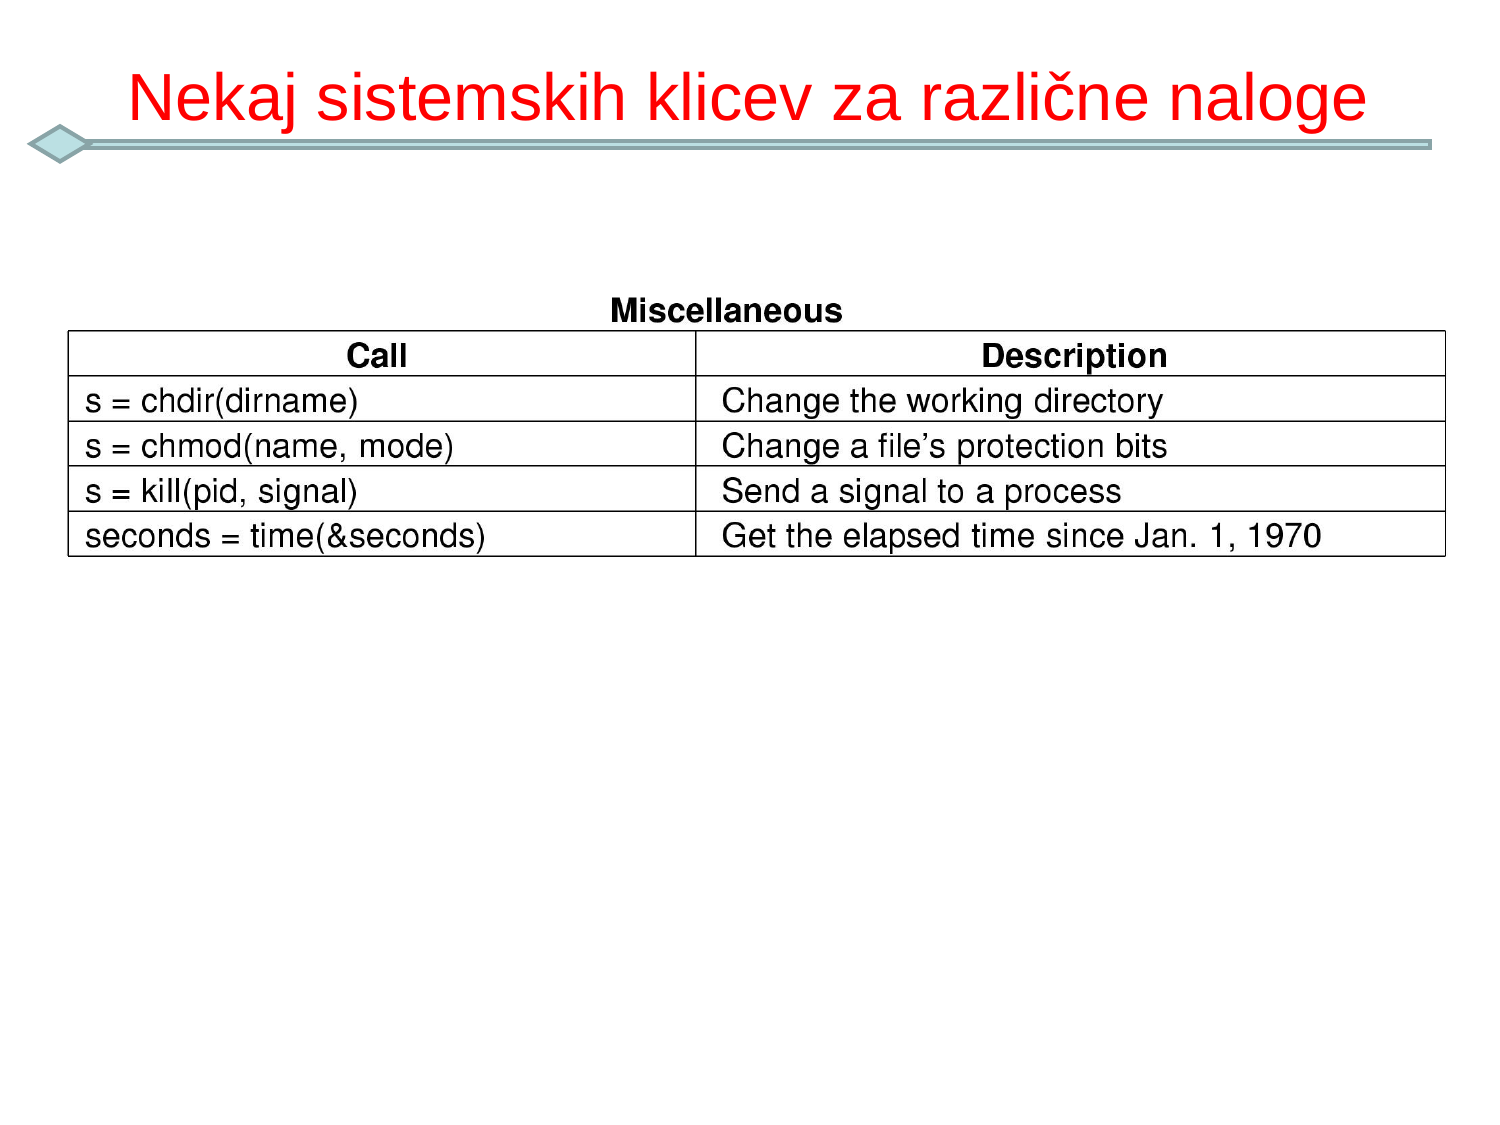

# Nekaj sistemskih klicev za različne naloge